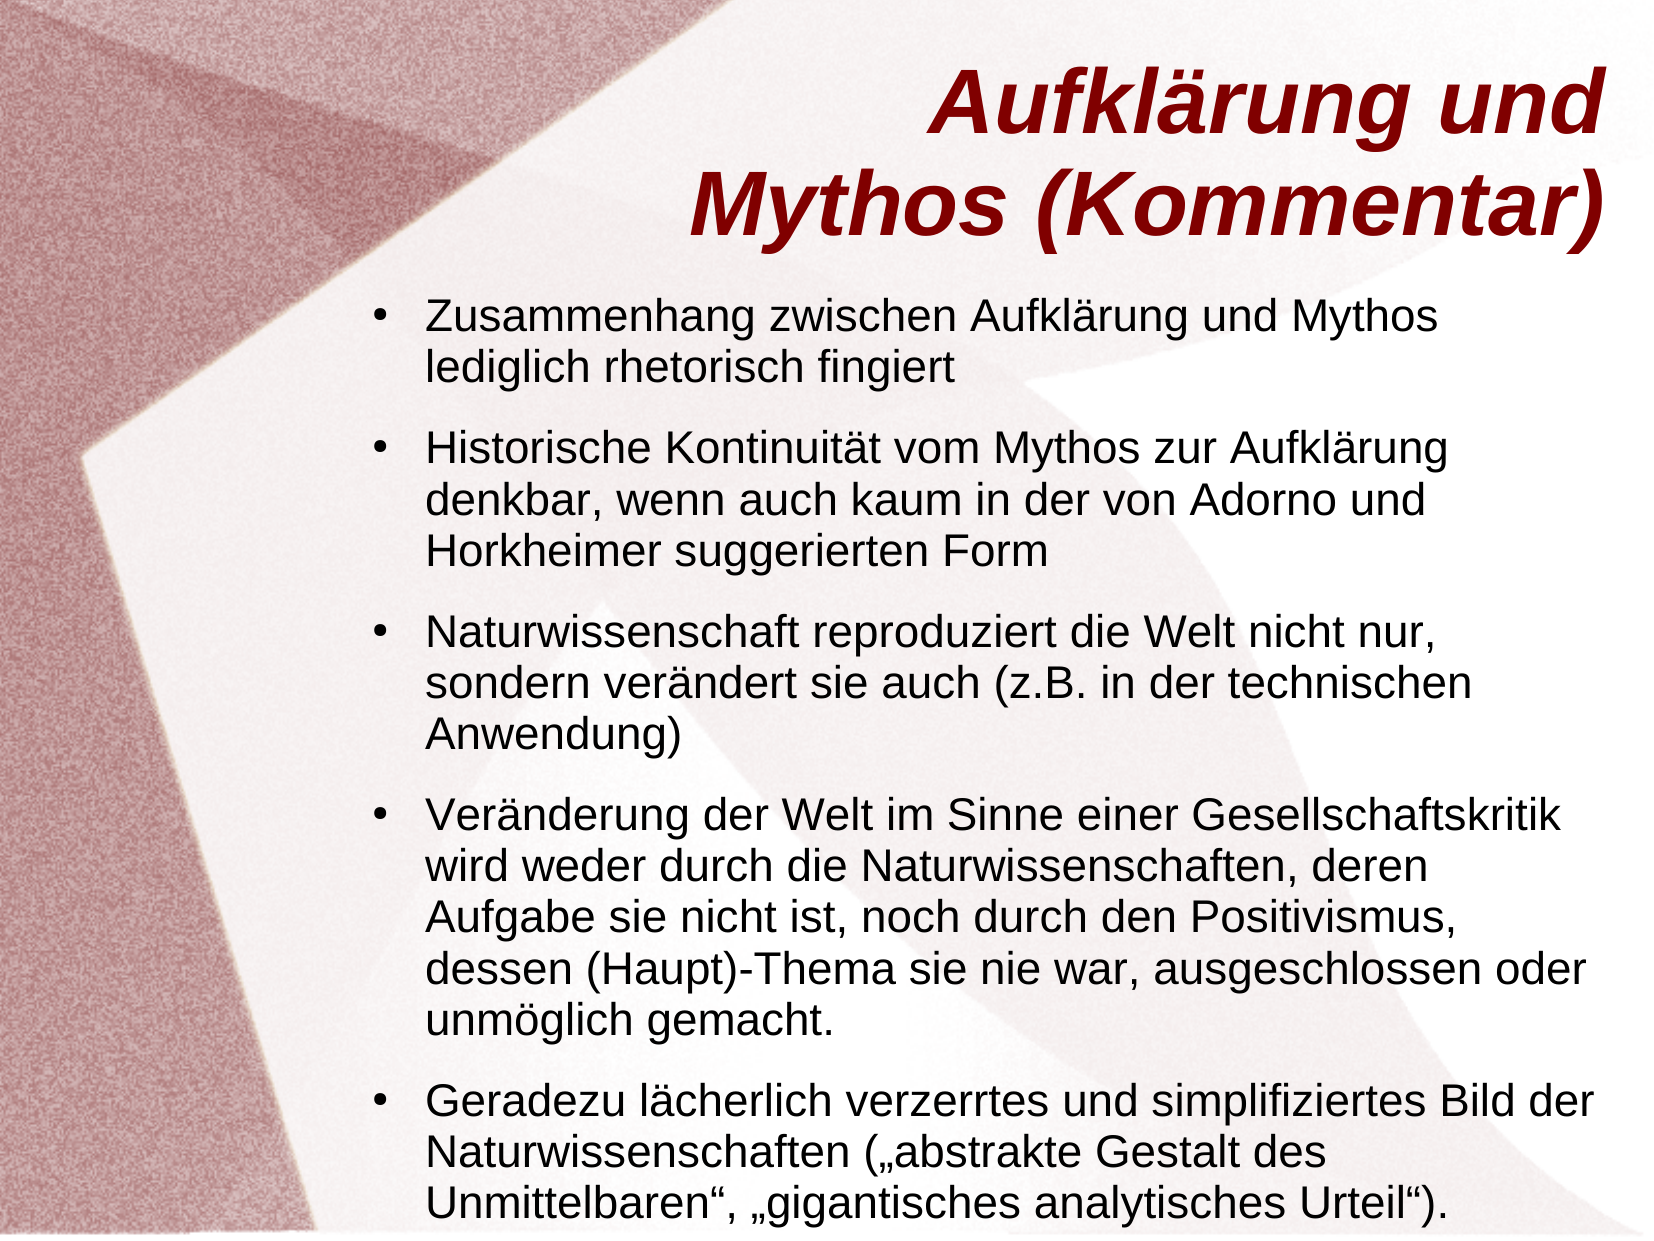

# Aufklärung und Mythos (Kommentar)
Zusammenhang zwischen Aufklärung und Mythos lediglich rhetorisch fingiert
Historische Kontinuität vom Mythos zur Aufklärung denkbar, wenn auch kaum in der von Adorno und Horkheimer suggerierten Form
Naturwissenschaft reproduziert die Welt nicht nur, sondern verändert sie auch (z.B. in der technischen Anwendung)
Veränderung der Welt im Sinne einer Gesellschaftskritik wird weder durch die Naturwissenschaften, deren Aufgabe sie nicht ist, noch durch den Positivismus, dessen (Haupt)-Thema sie nie war, ausgeschlossen oder unmöglich gemacht.
Geradezu lächerlich verzerrtes und simplifiziertes Bild der Naturwissenschaften („abstrakte Gestalt des Unmittelbaren“, „gigantisches analytisches Urteil“).